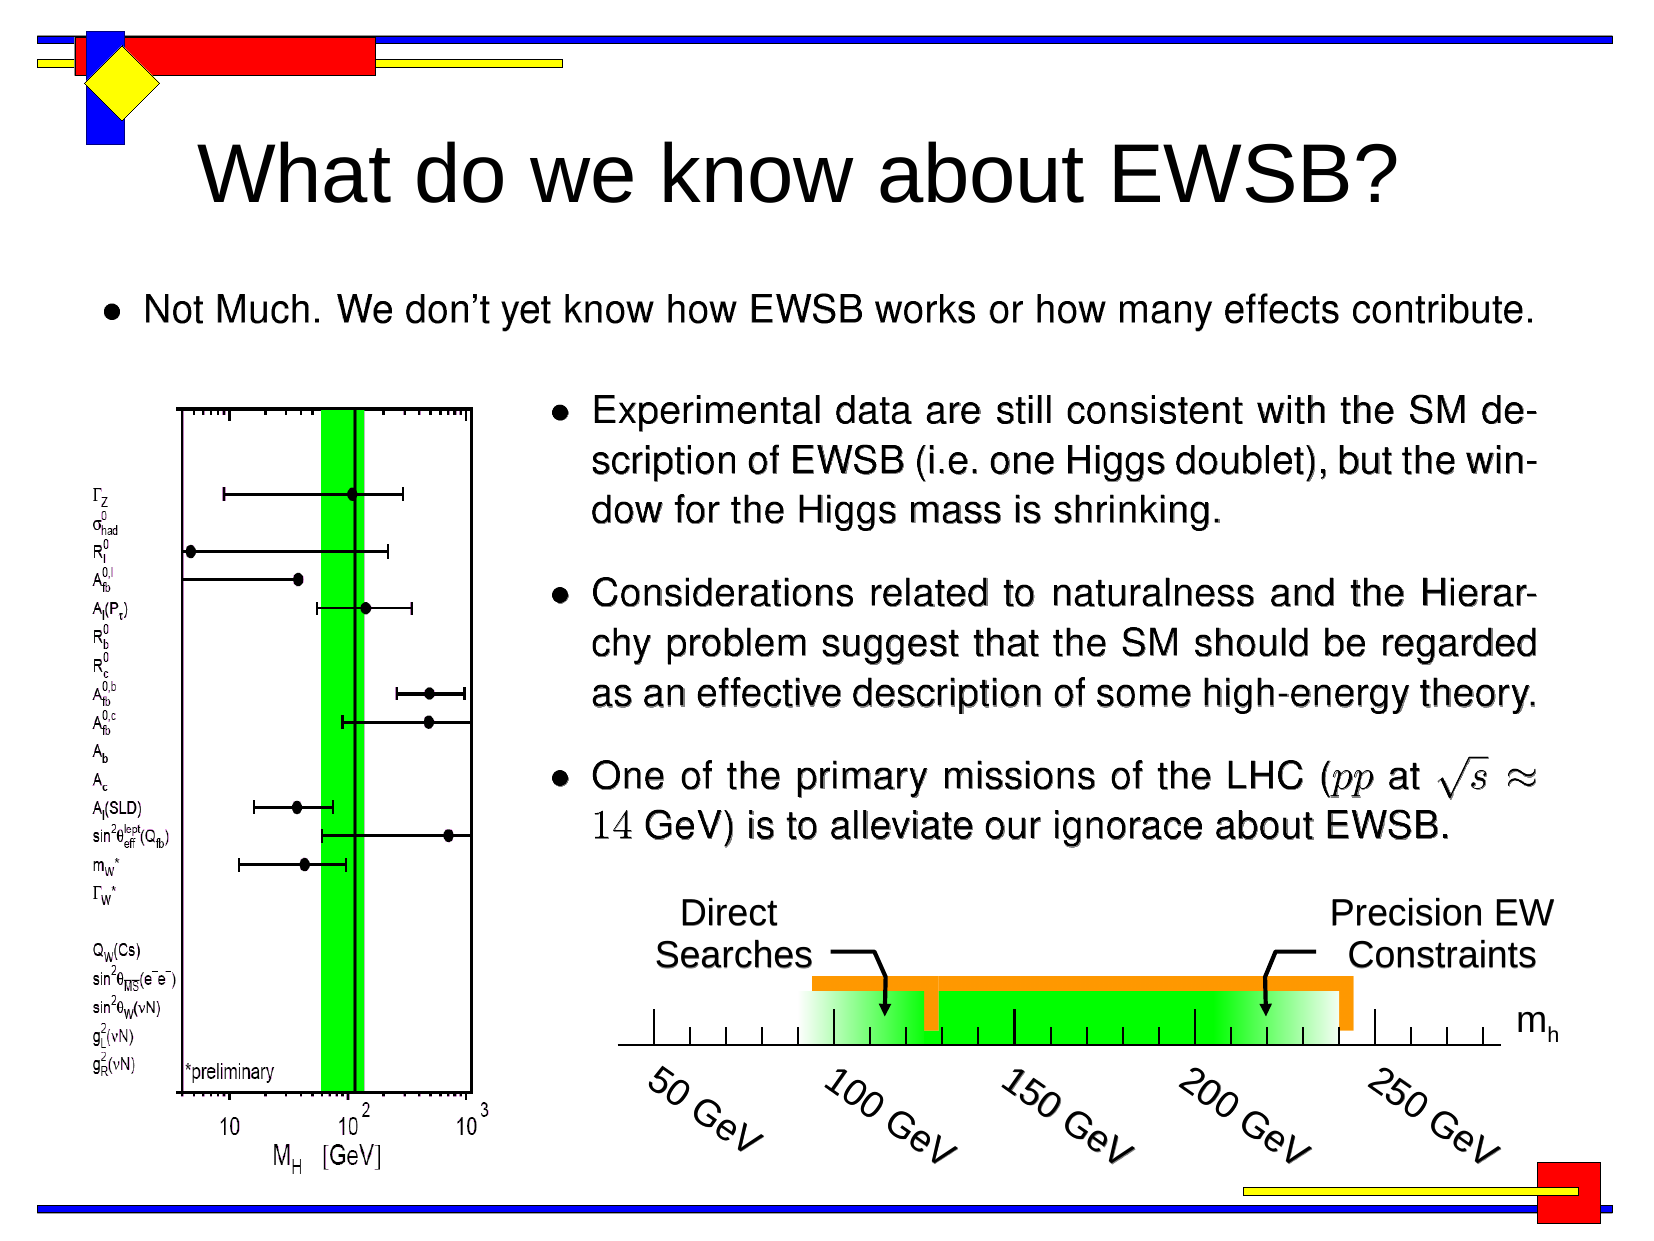

# What do we know about EWSB?
Direct
Searches
Precision EW
Constraints
mh
50 GeV
100 GeV
150 GeV
200 GeV
250 GeV